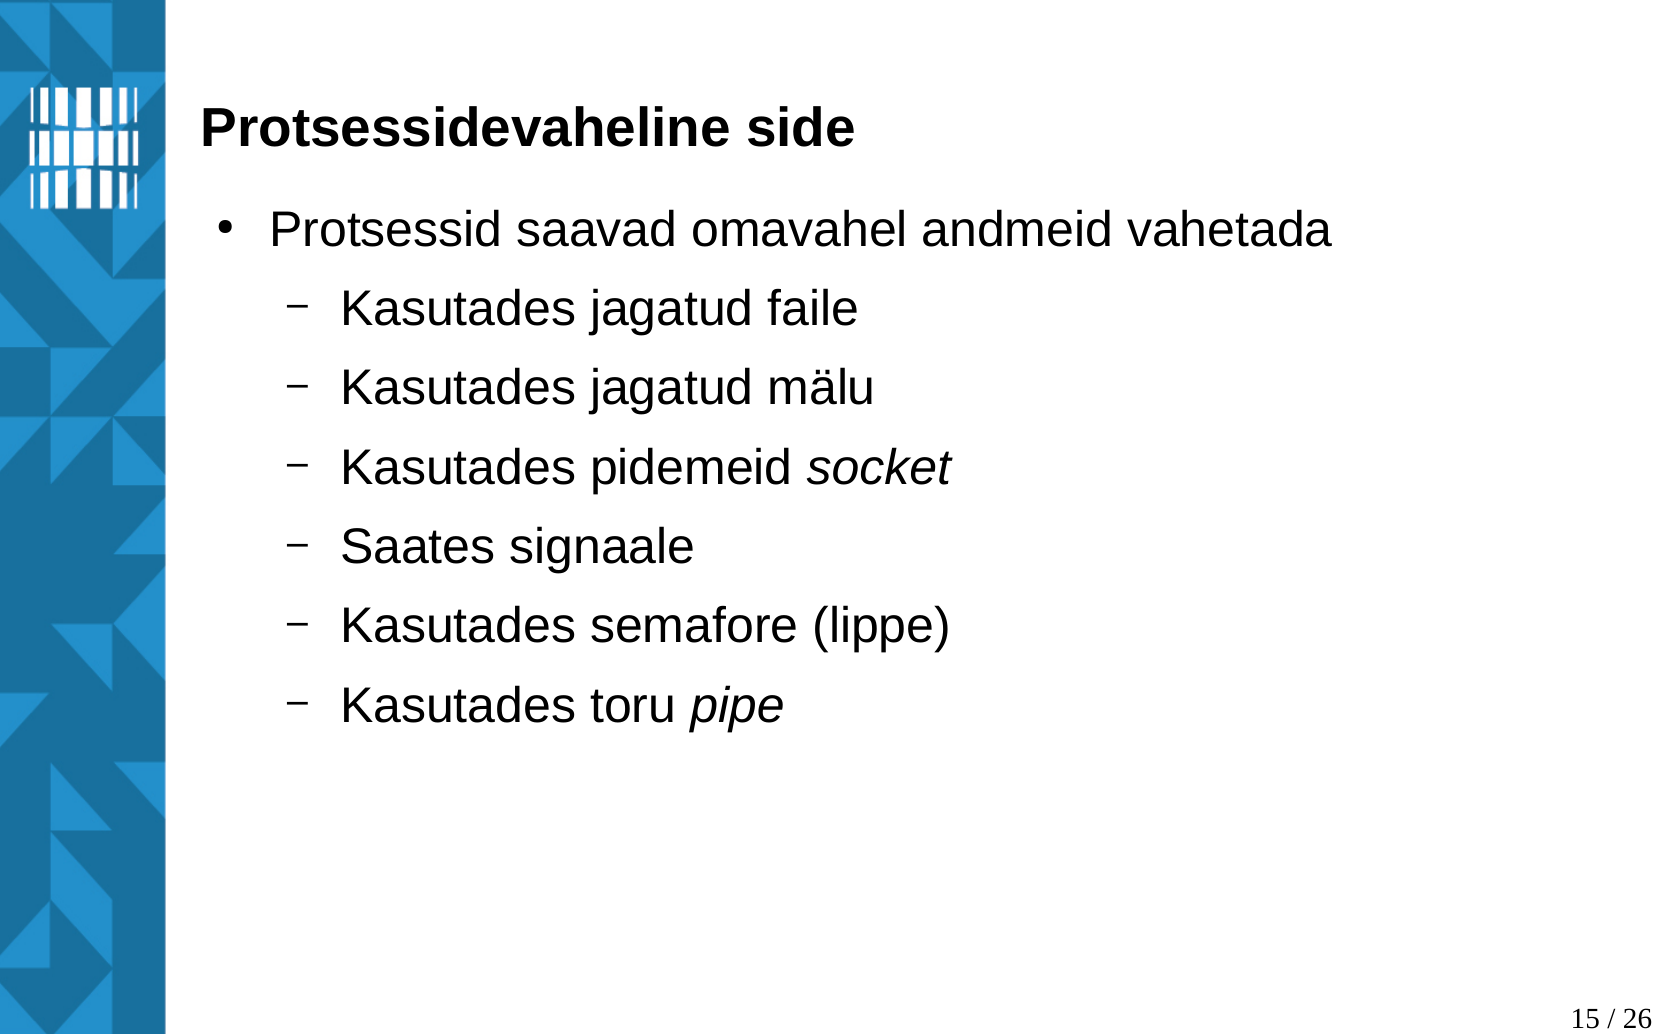

# Protsessidevaheline side
Protsessid saavad omavahel andmeid vahetada
Kasutades jagatud faile
Kasutades jagatud mälu
Kasutades pidemeid socket
Saates signaale
Kasutades semafore (lippe)
Kasutades toru pipe
15